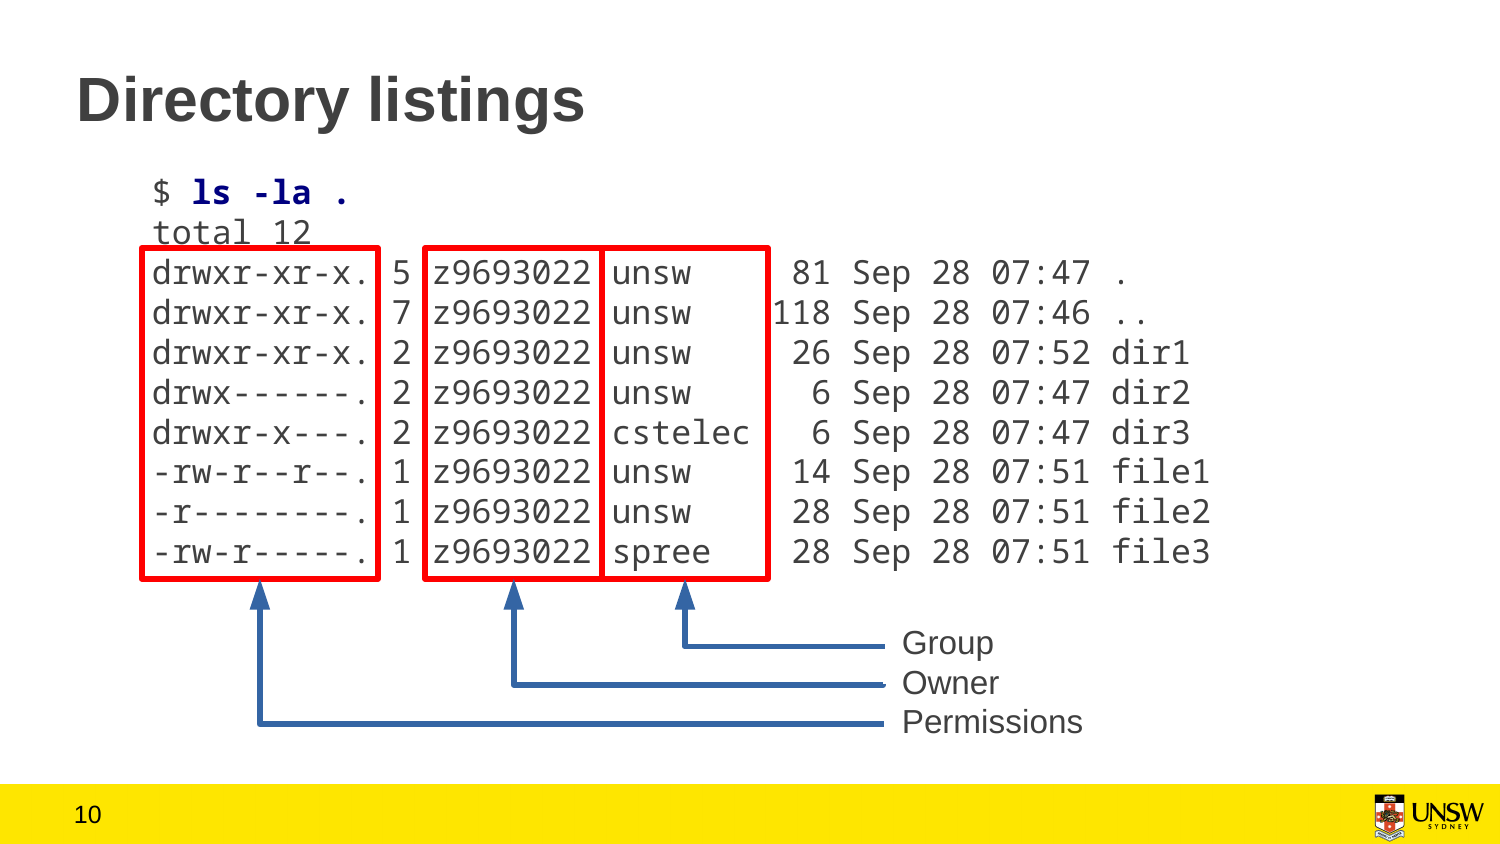

# Directory listings
	$ ls -la .
	total 12
	drwxr-xr-x. 5 z9693022 unsw 81 Sep 28 07:47 .
	drwxr-xr-x. 7 z9693022 unsw 118 Sep 28 07:46 ..
	drwxr-xr-x. 2 z9693022 unsw 26 Sep 28 07:52 dir1
	drwx------. 2 z9693022 unsw 6 Sep 28 07:47 dir2
	drwxr-x---. 2 z9693022 cstelec 6 Sep 28 07:47 dir3
	-rw-r--r--. 1 z9693022 unsw 14 Sep 28 07:51 file1
	-r--------. 1 z9693022 unsw 28 Sep 28 07:51 file2
	-rw-r-----. 1 z9693022 spree 28 Sep 28 07:51 file3
											Group
											Owner
											Permissions